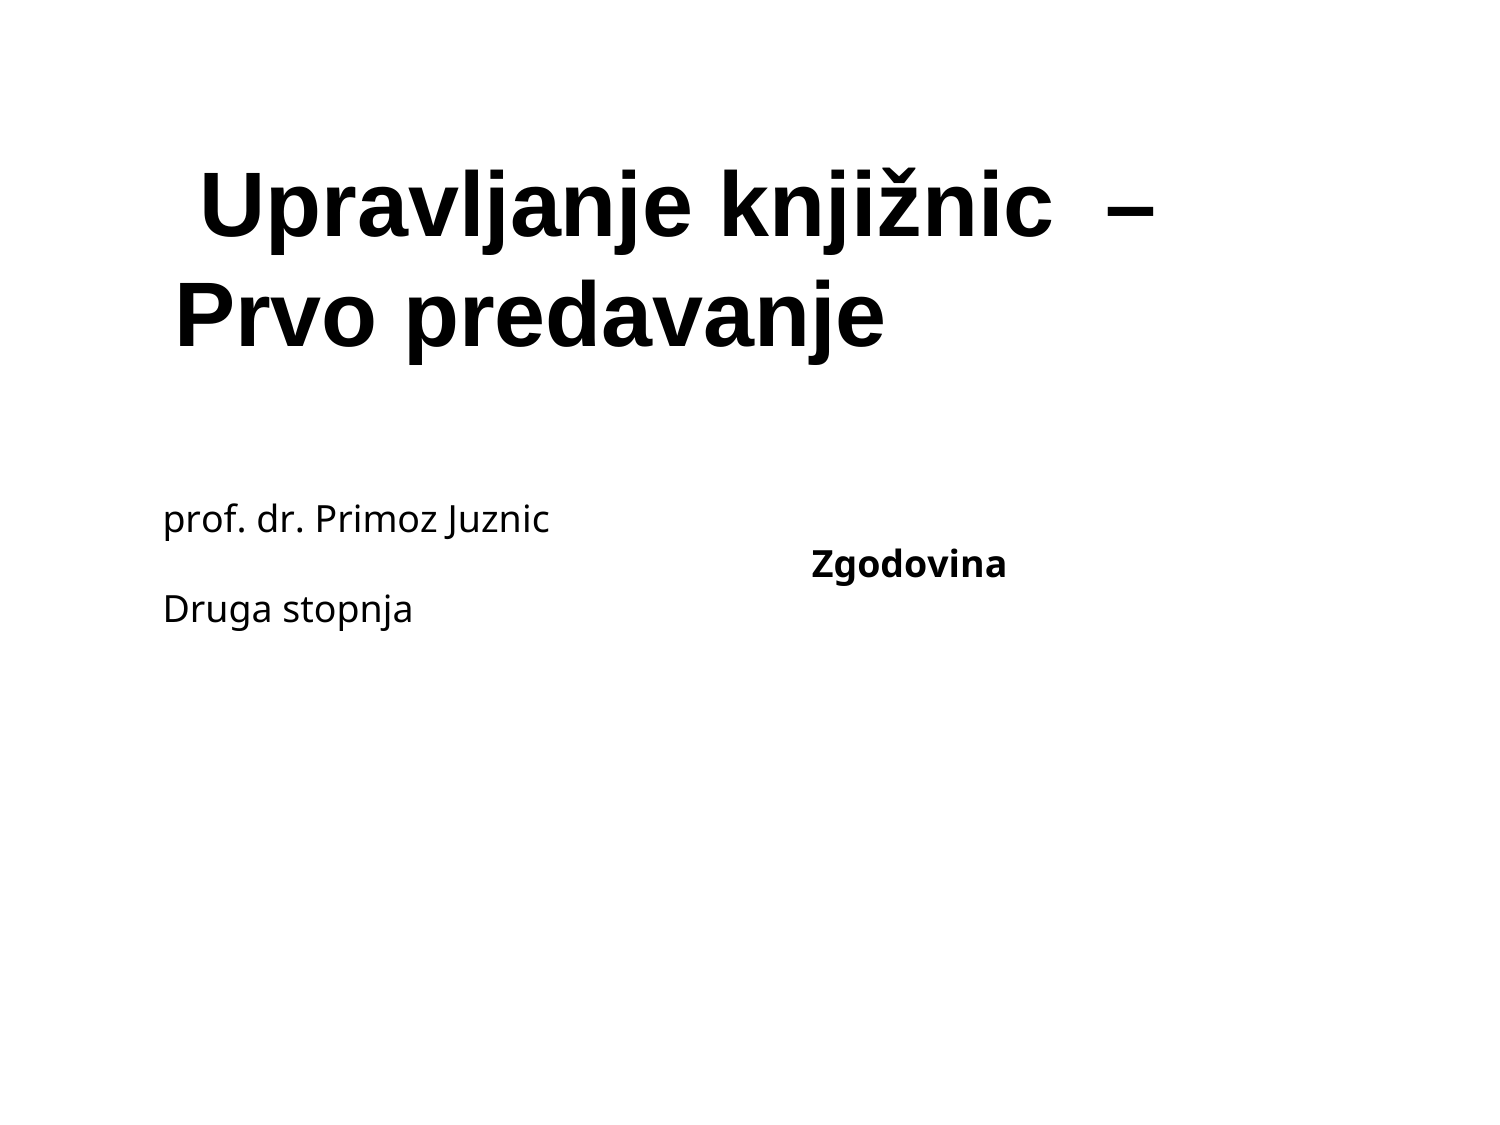

Upravljanje knjižnic – Prvo predavanje
#
prof. dr. Primoz Juznic
Druga stopnja
Zgodovina